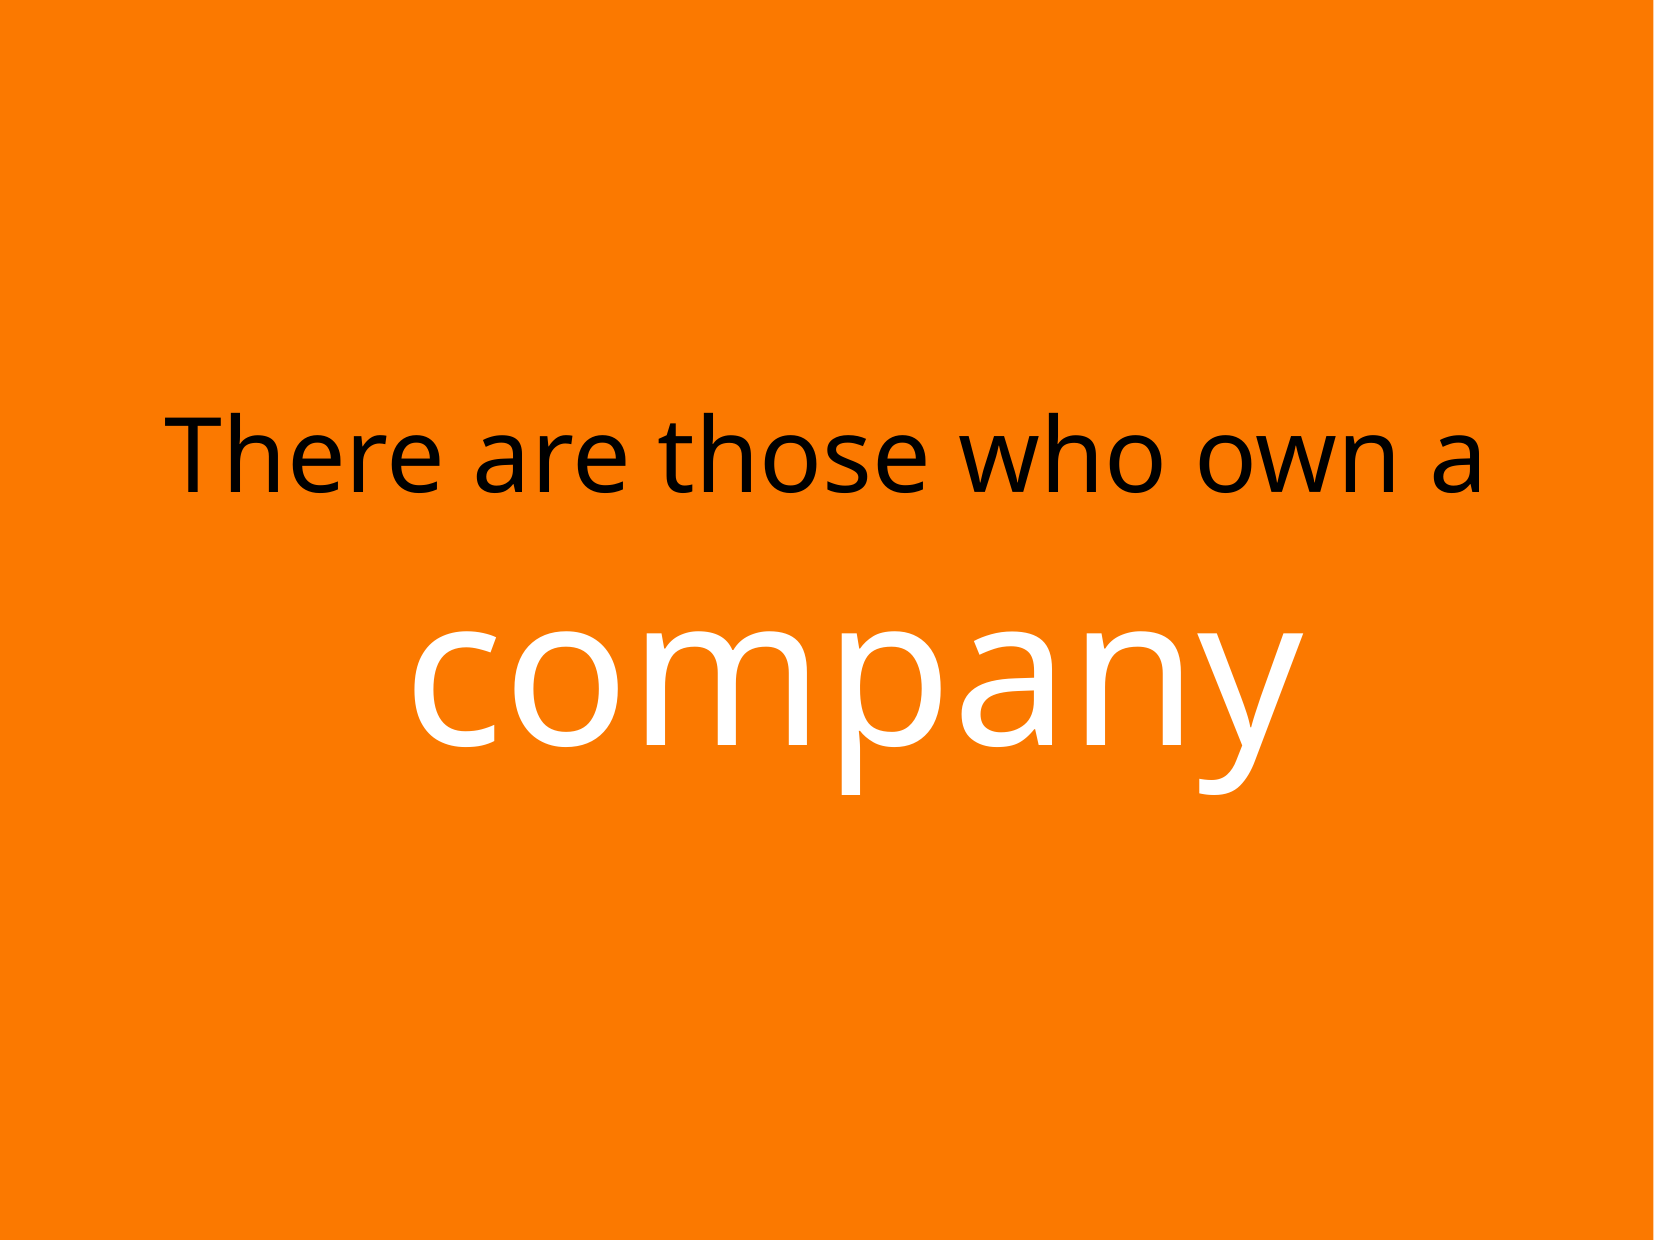

There are those who own a
 company